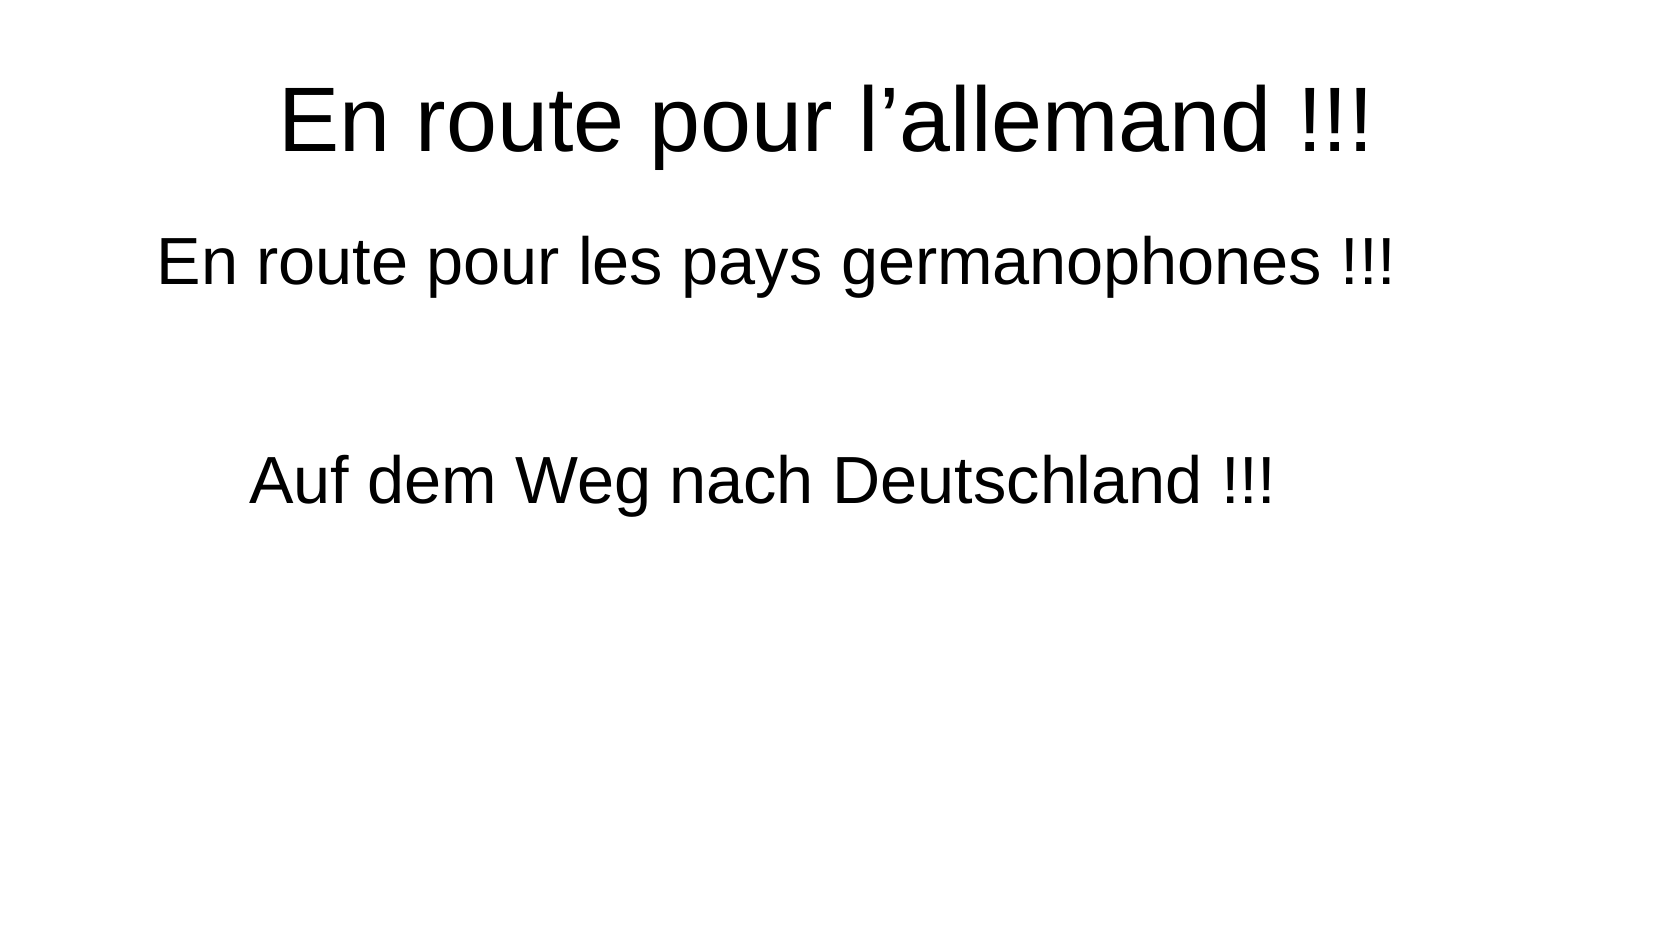

# En route pour l’allemand !!!
 En route pour les pays germanophones !!!
 Auf dem Weg nach Deutschland !!!